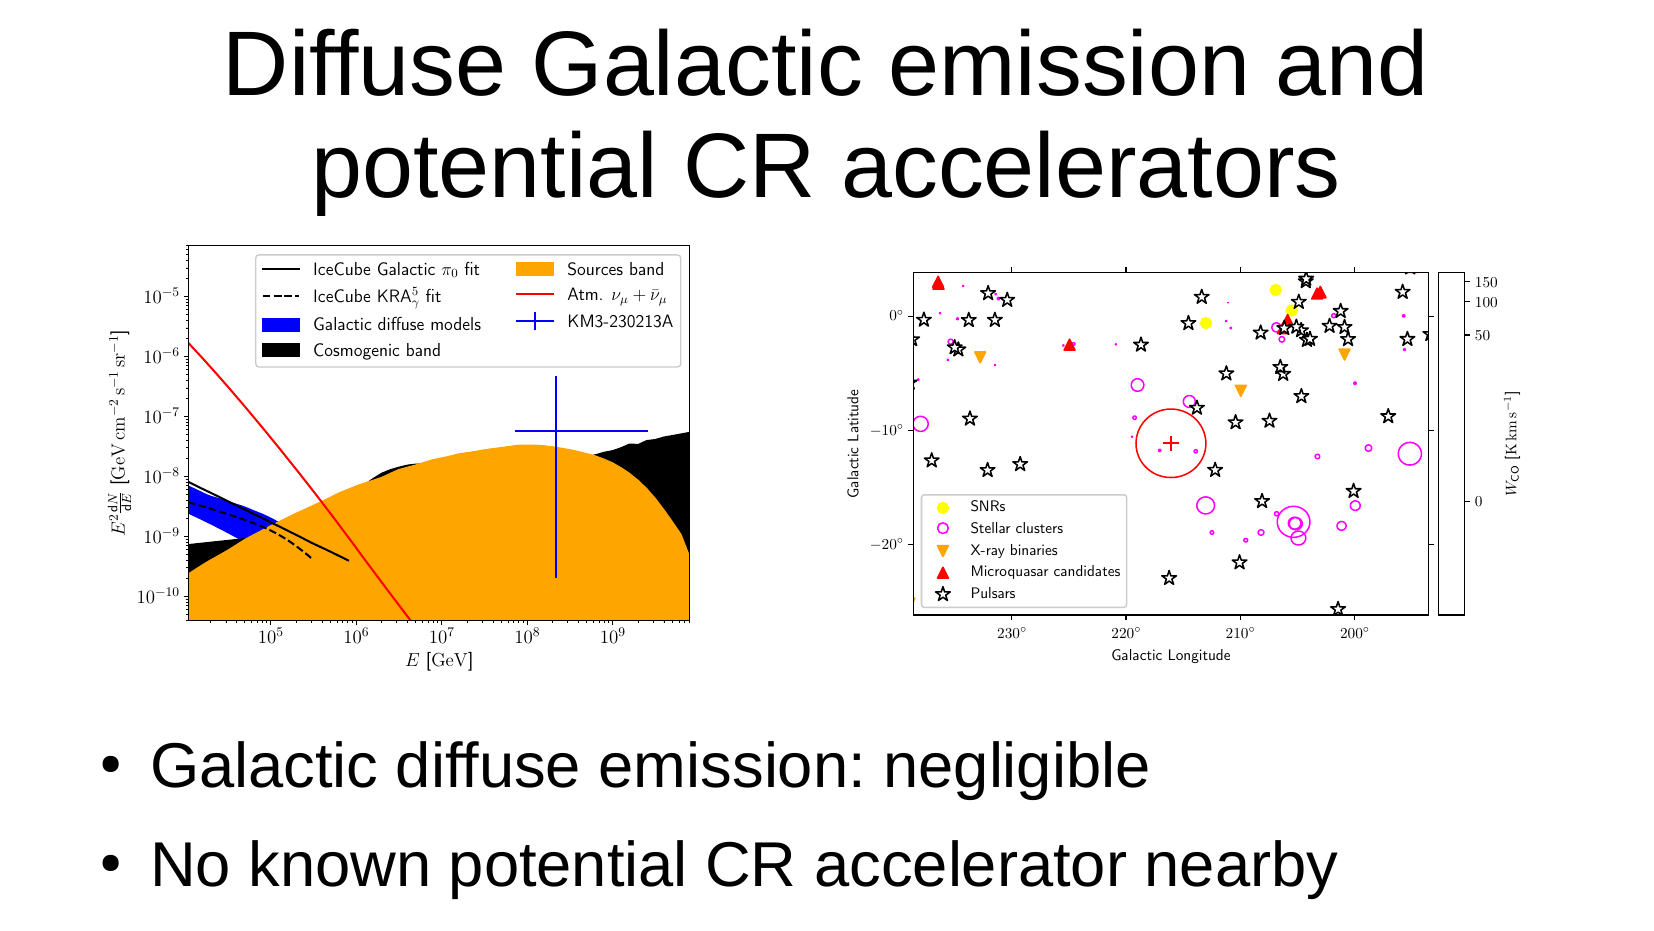

# Diffuse Galactic emission and potential CR accelerators
Galactic diffuse emission: negligible
No known potential CR accelerator nearby